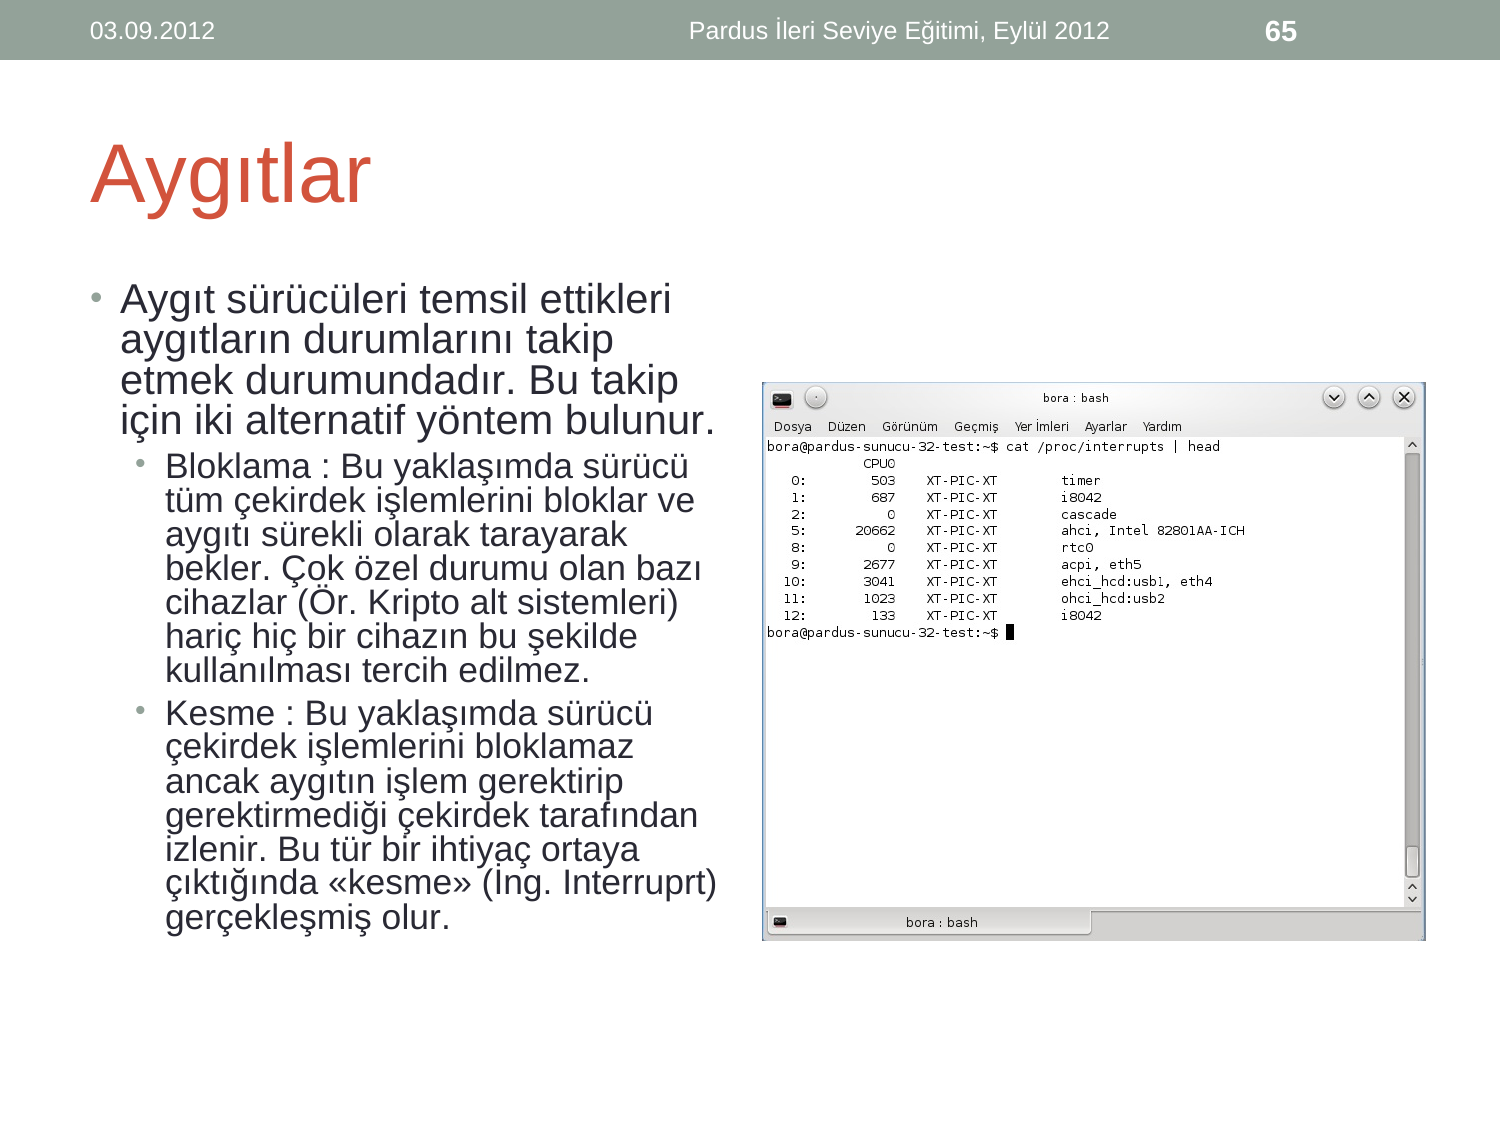

03.09.2012
Pardus İleri Seviye Eğitimi, Eylül 2012
# Aygıtlar
Aygıt sürücüleri temsil ettikleri aygıtların durumlarını takip etmek durumundadır. Bu takip için iki alternatif yöntem bulunur.
Bloklama : Bu yaklaşımda sürücü tüm çekirdek işlemlerini bloklar ve aygıtı sürekli olarak tarayarak bekler. Çok özel durumu olan bazı cihazlar (Ör. Kripto alt sistemleri) hariç hiç bir cihazın bu şekilde kullanılması tercih edilmez.
Kesme : Bu yaklaşımda sürücü çekirdek işlemlerini bloklamaz ancak aygıtın işlem gerektirip gerektirmediği çekirdek tarafından izlenir. Bu tür bir ihtiyaç ortaya çıktığında «kesme» (İng. Interruprt) gerçekleşmiş olur.